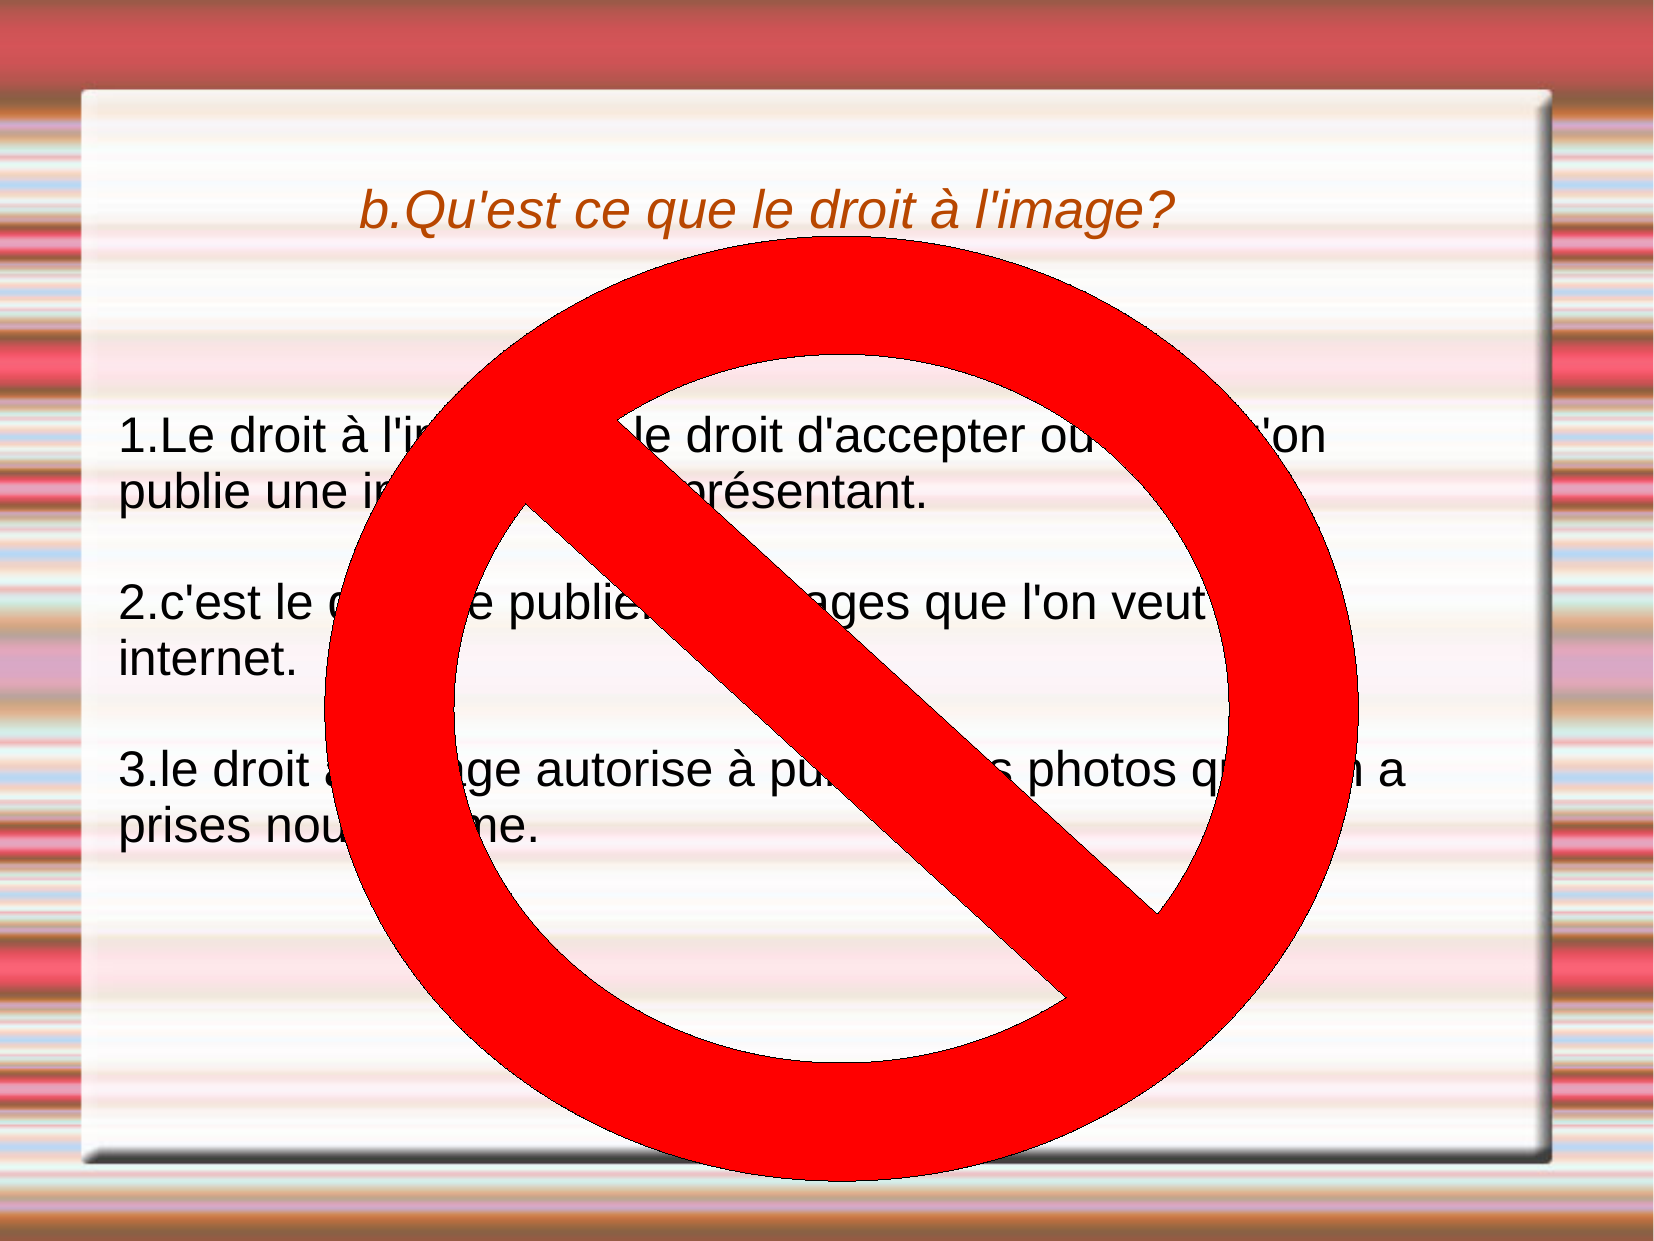

b.Qu'est ce que le droit à l'image?
1.Le droit à l'image est le droit d'accepter ou non qu'on publie une image nous représentant.
2.c'est le droit de publier les images que l'on veut sur internet.
3.le droit à l'image autorise à publier des photos que l'on a prises nous même.